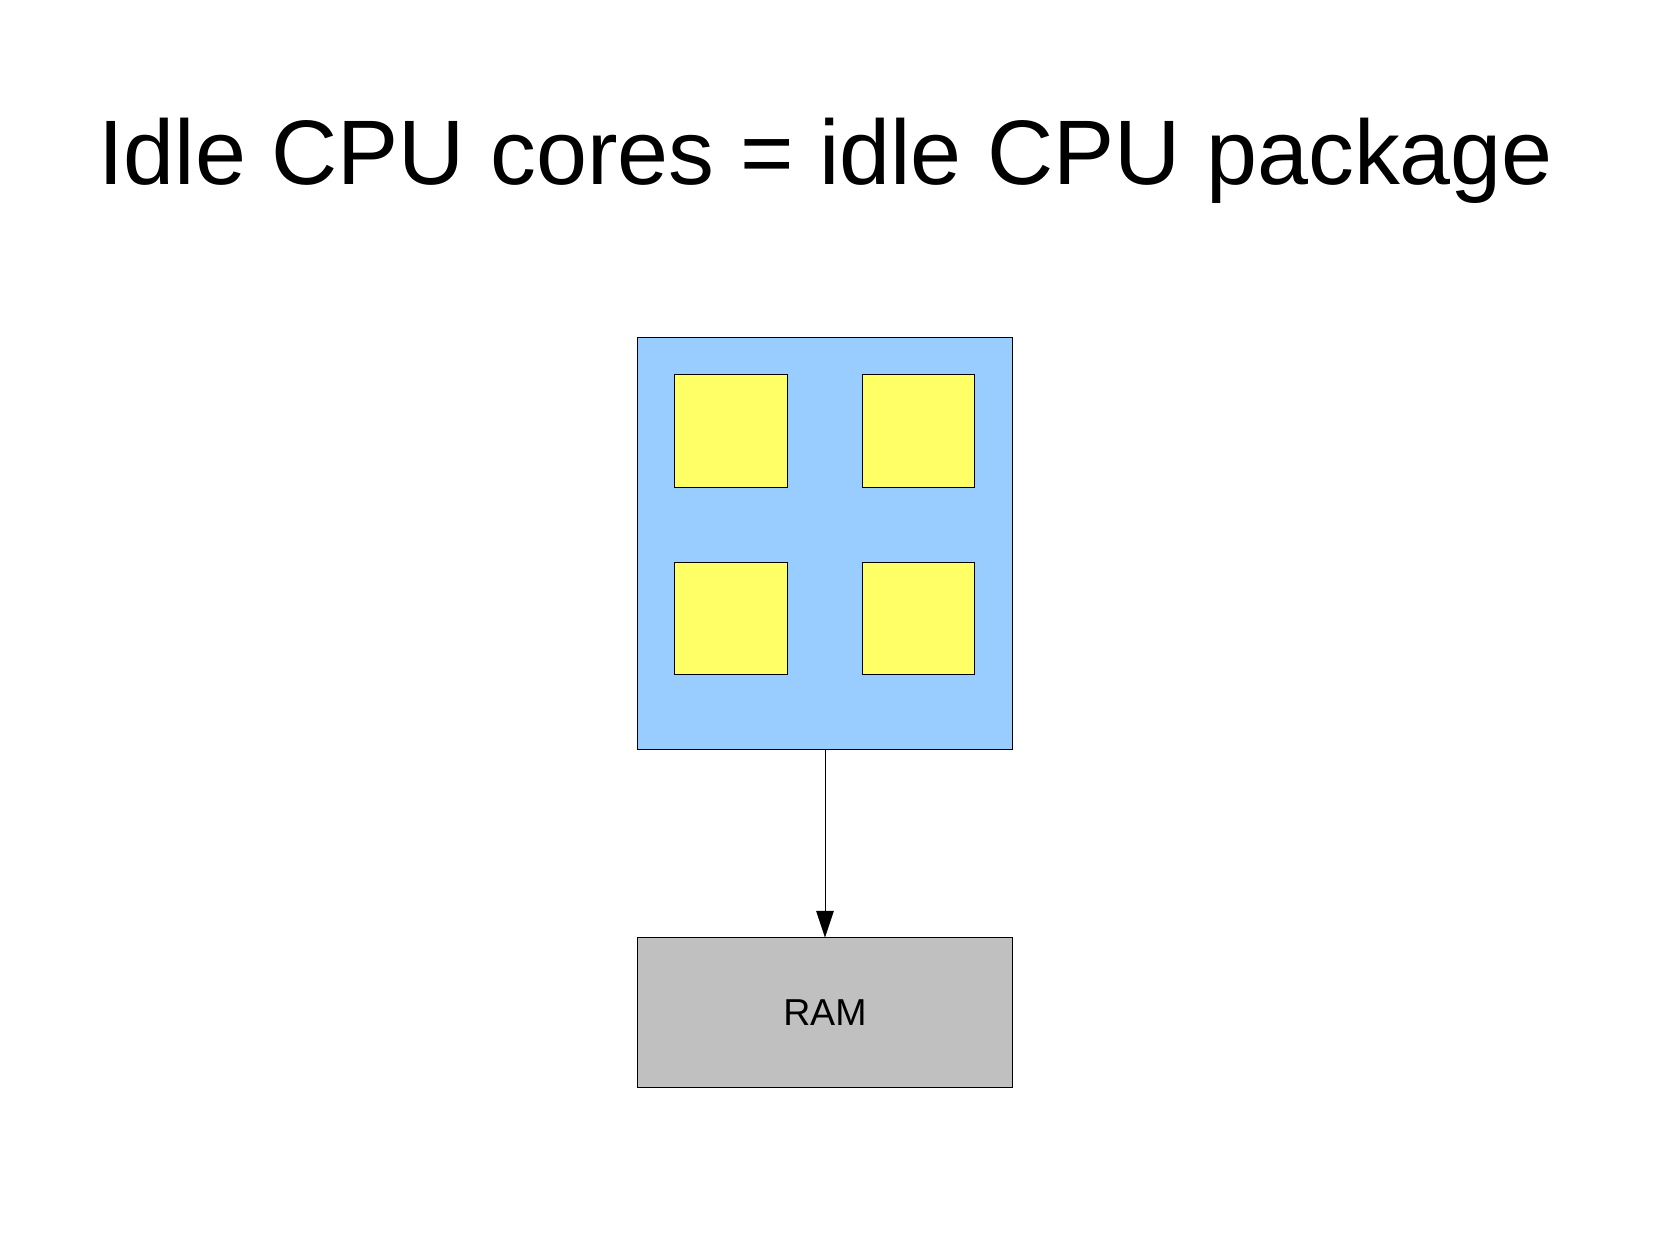

# Idle CPU cores = idle CPU package
RAM